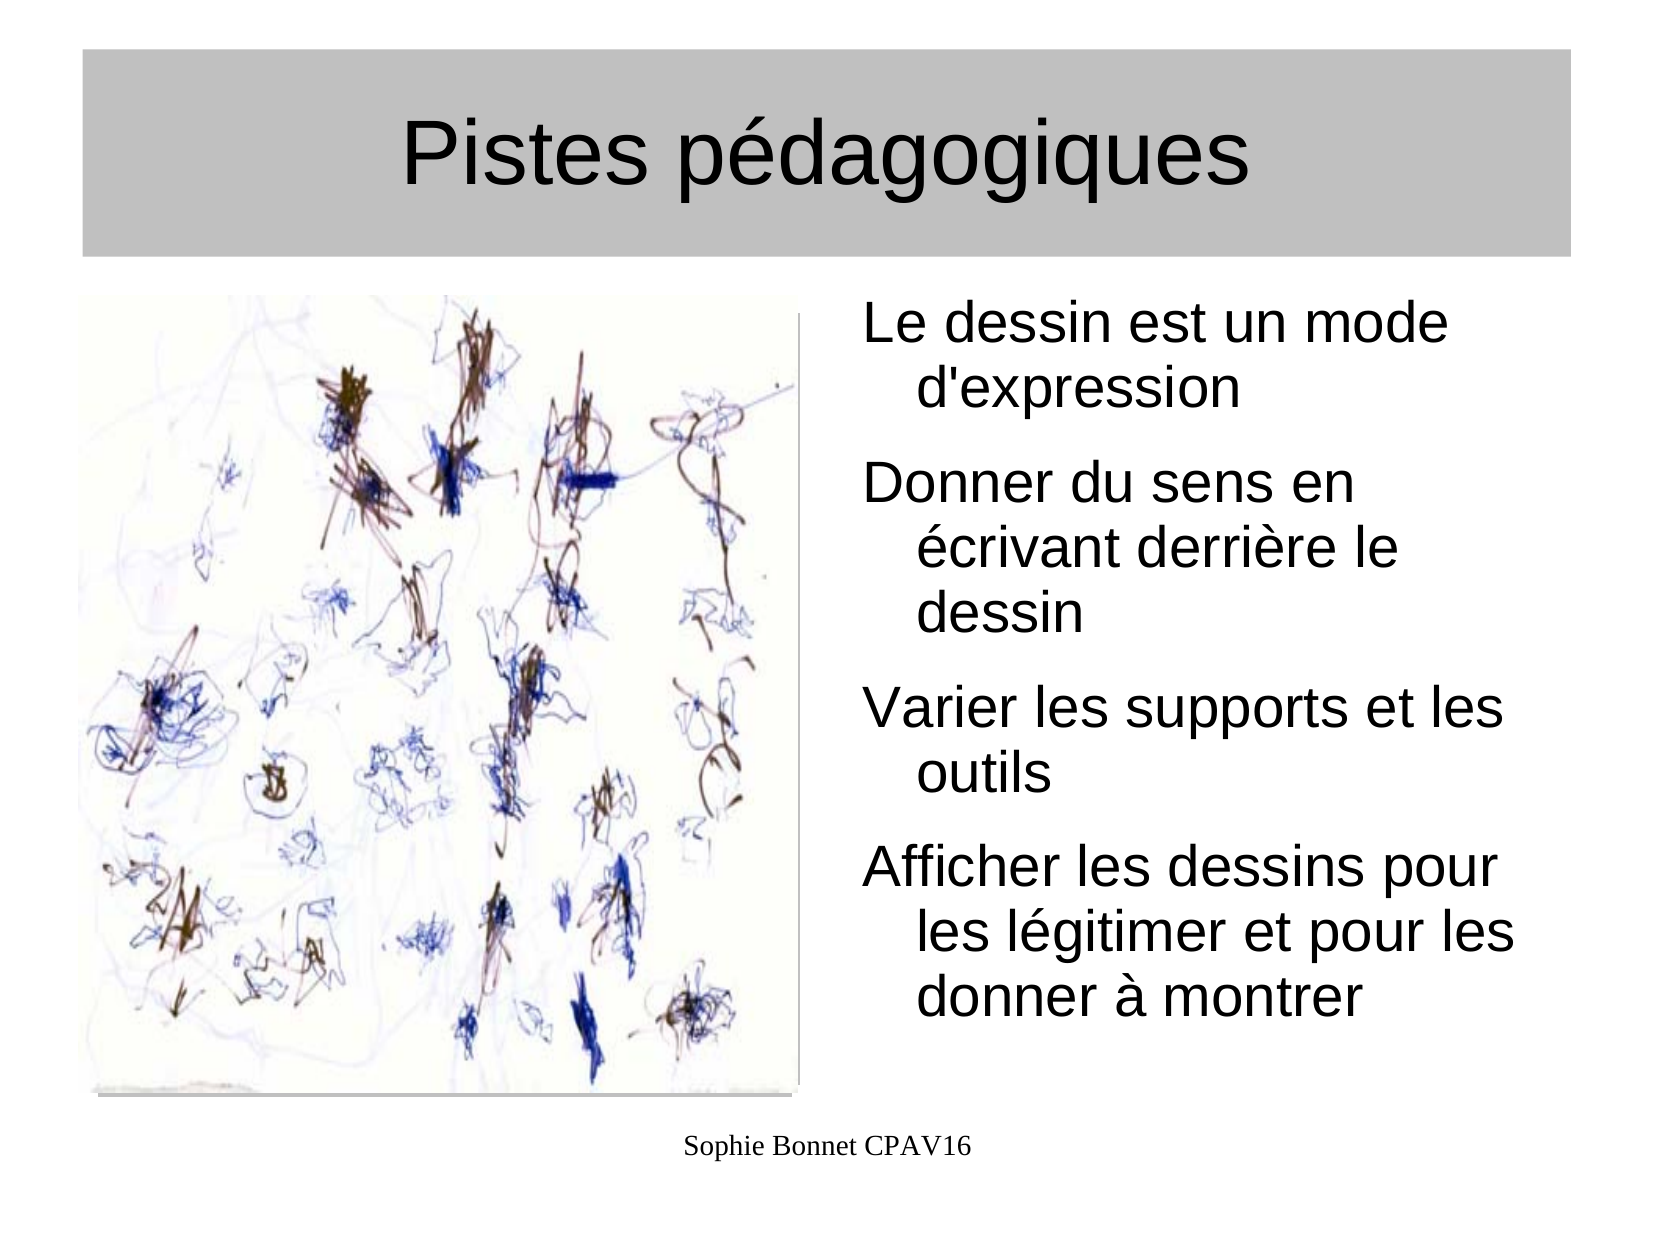

# Pistes pédagogiques
Le dessin est un mode d'expression
Donner du sens en écrivant derrière le dessin
Varier les supports et les outils
Afficher les dessins pour les légitimer et pour les donner à montrer
Sophie Bonnet CPAV16